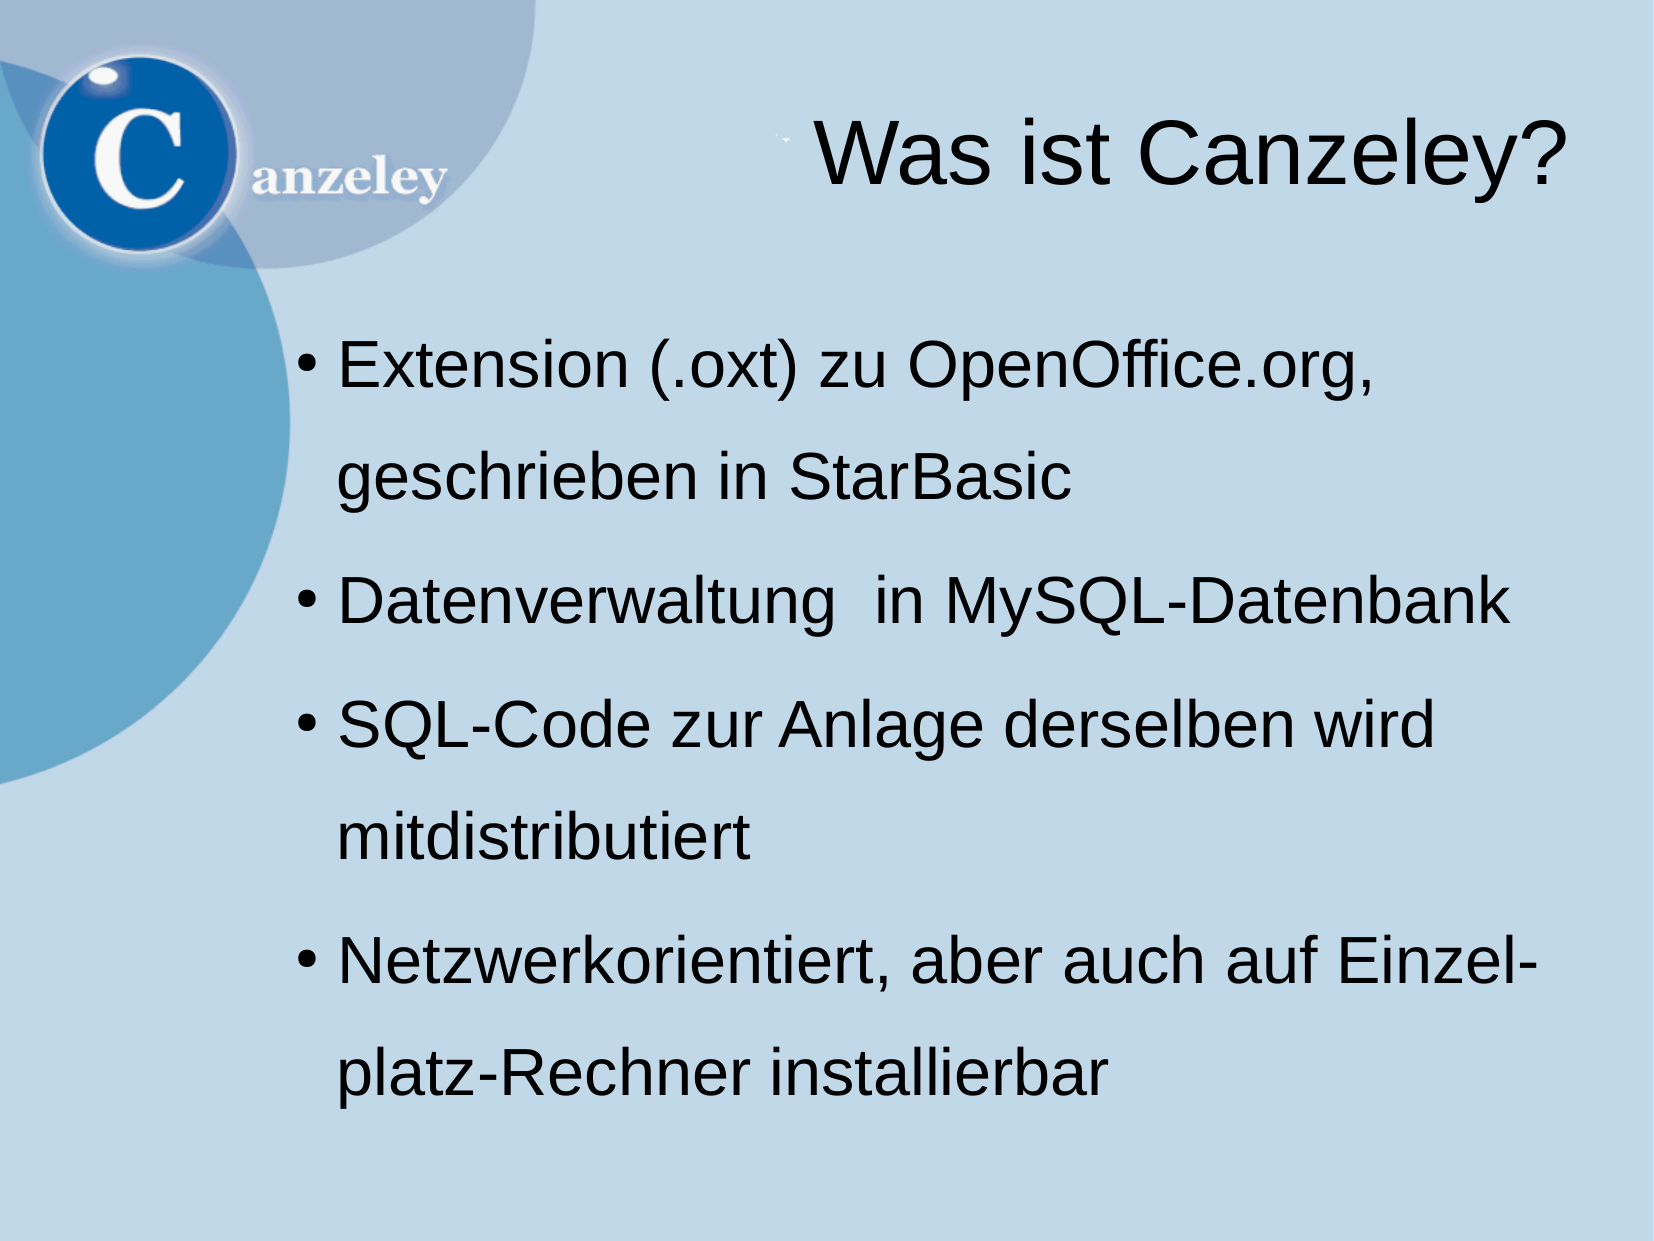

# Was ist Canzeley?
 Extension (.oxt) zu OpenOffice.org, geschrieben in StarBasic
 Datenverwaltung in MySQL-Datenbank
 SQL-Code zur Anlage derselben wird mitdistributiert
 Netzwerkorientiert, aber auch auf Einzel-platz-Rechner installierbar